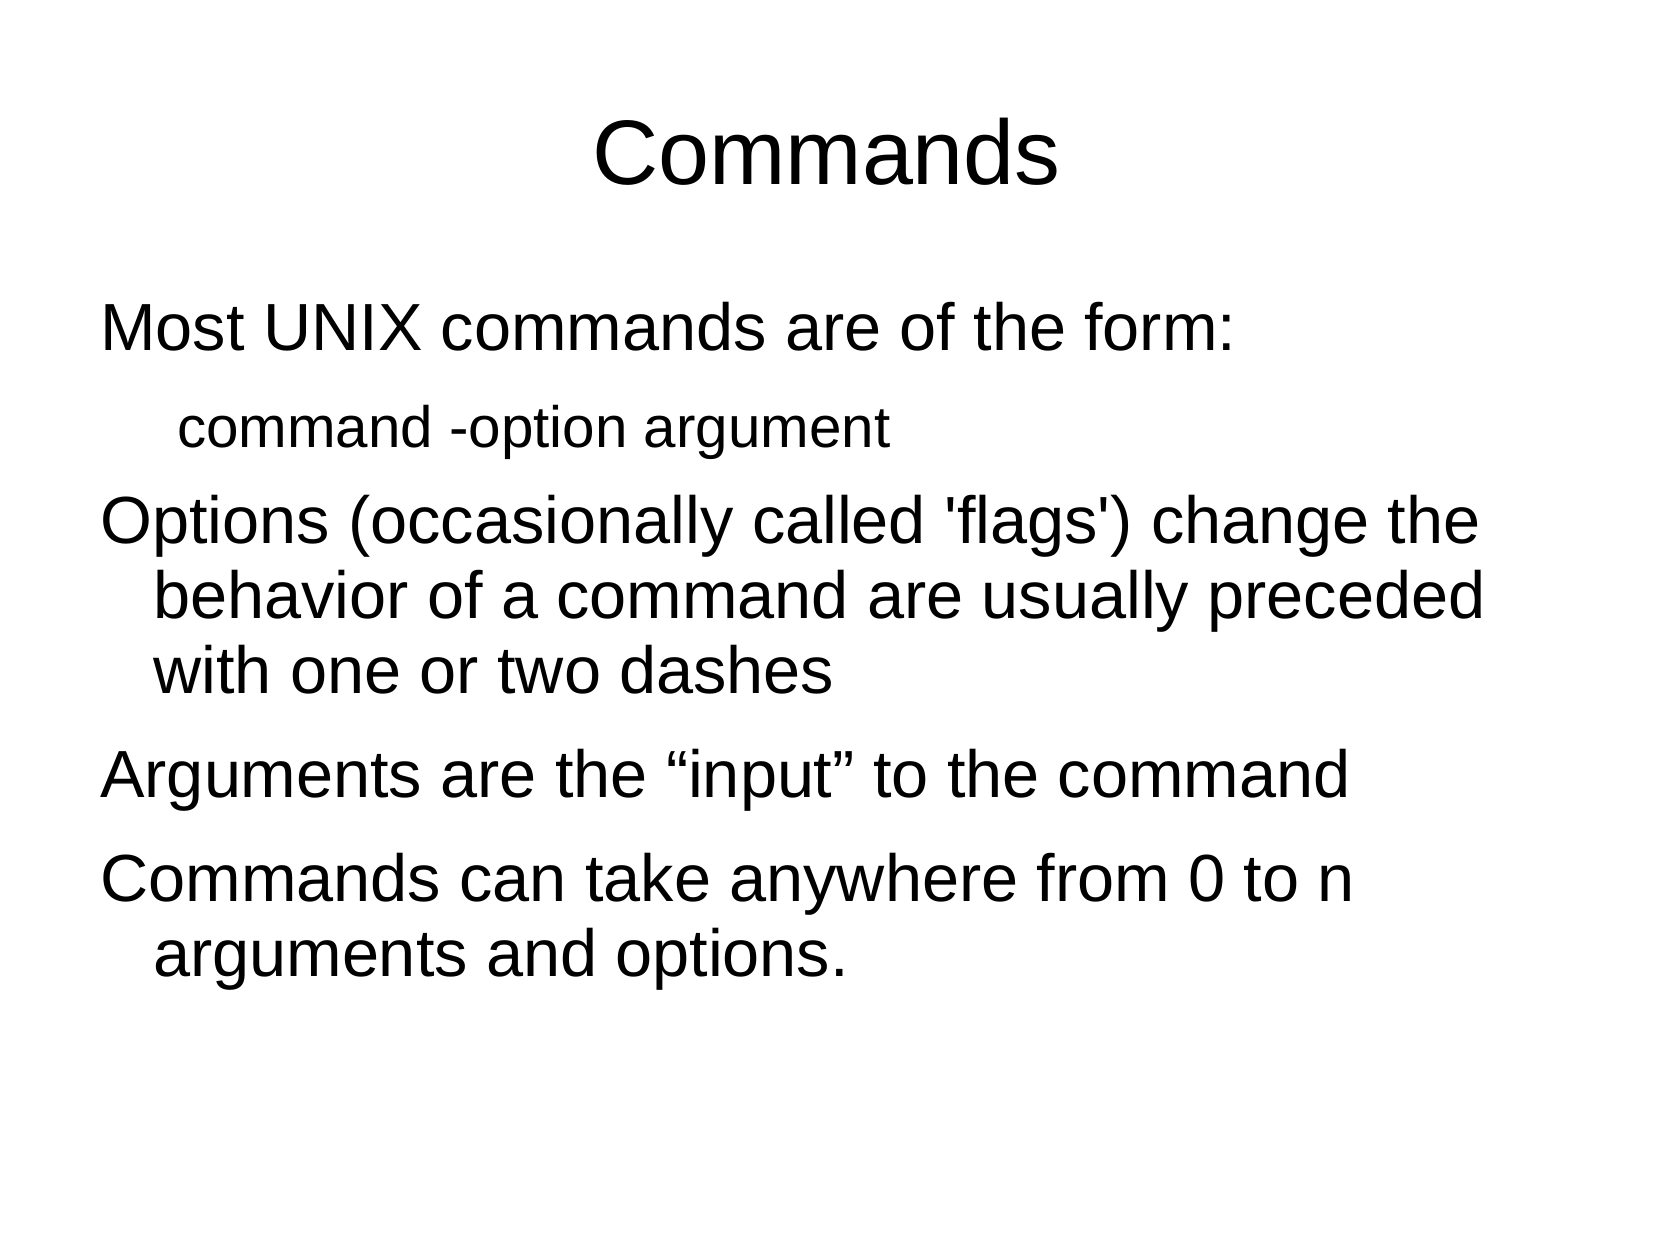

# Commands
Most UNIX commands are of the form:
command -option argument
Options (occasionally called 'flags') change the behavior of a command are usually preceded with one or two dashes
Arguments are the “input” to the command
Commands can take anywhere from 0 to n arguments and options.